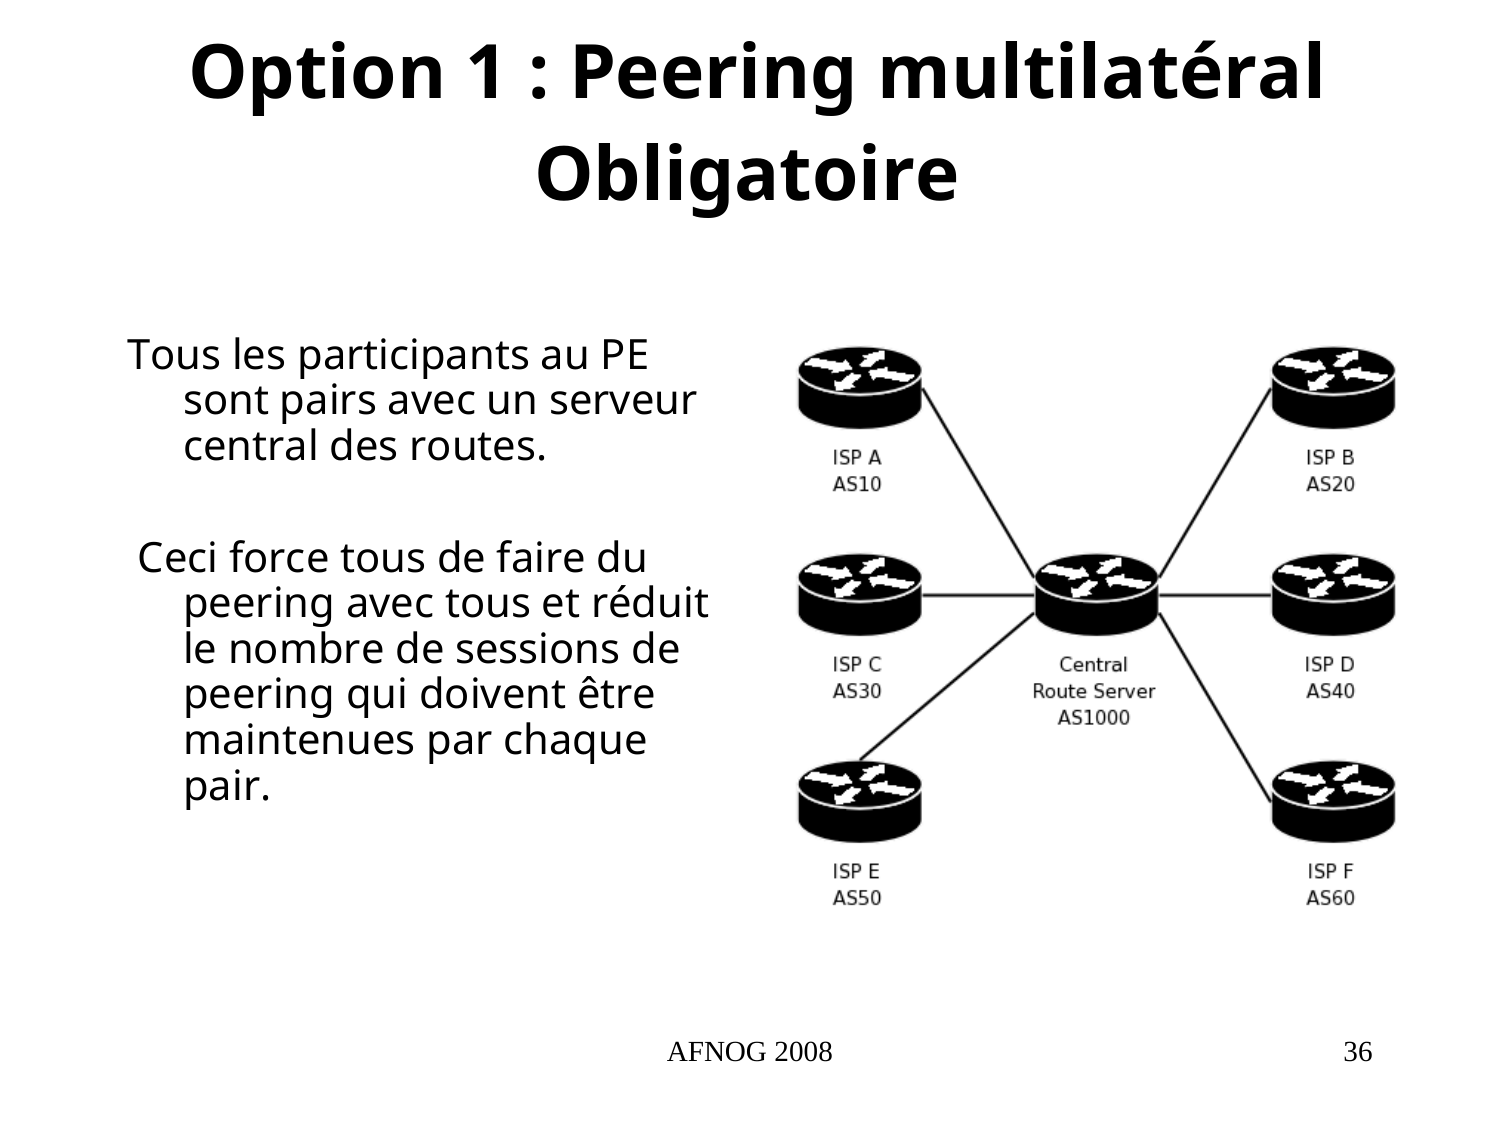

# Option 1 : Peering multilatéral Obligatoire
Tous les participants au PE sont pairs avec un serveur central des routes.
 Ceci force tous de faire du peering avec tous et réduit le nombre de sessions de peering qui doivent être maintenues par chaque pair.
AFNOG 2008